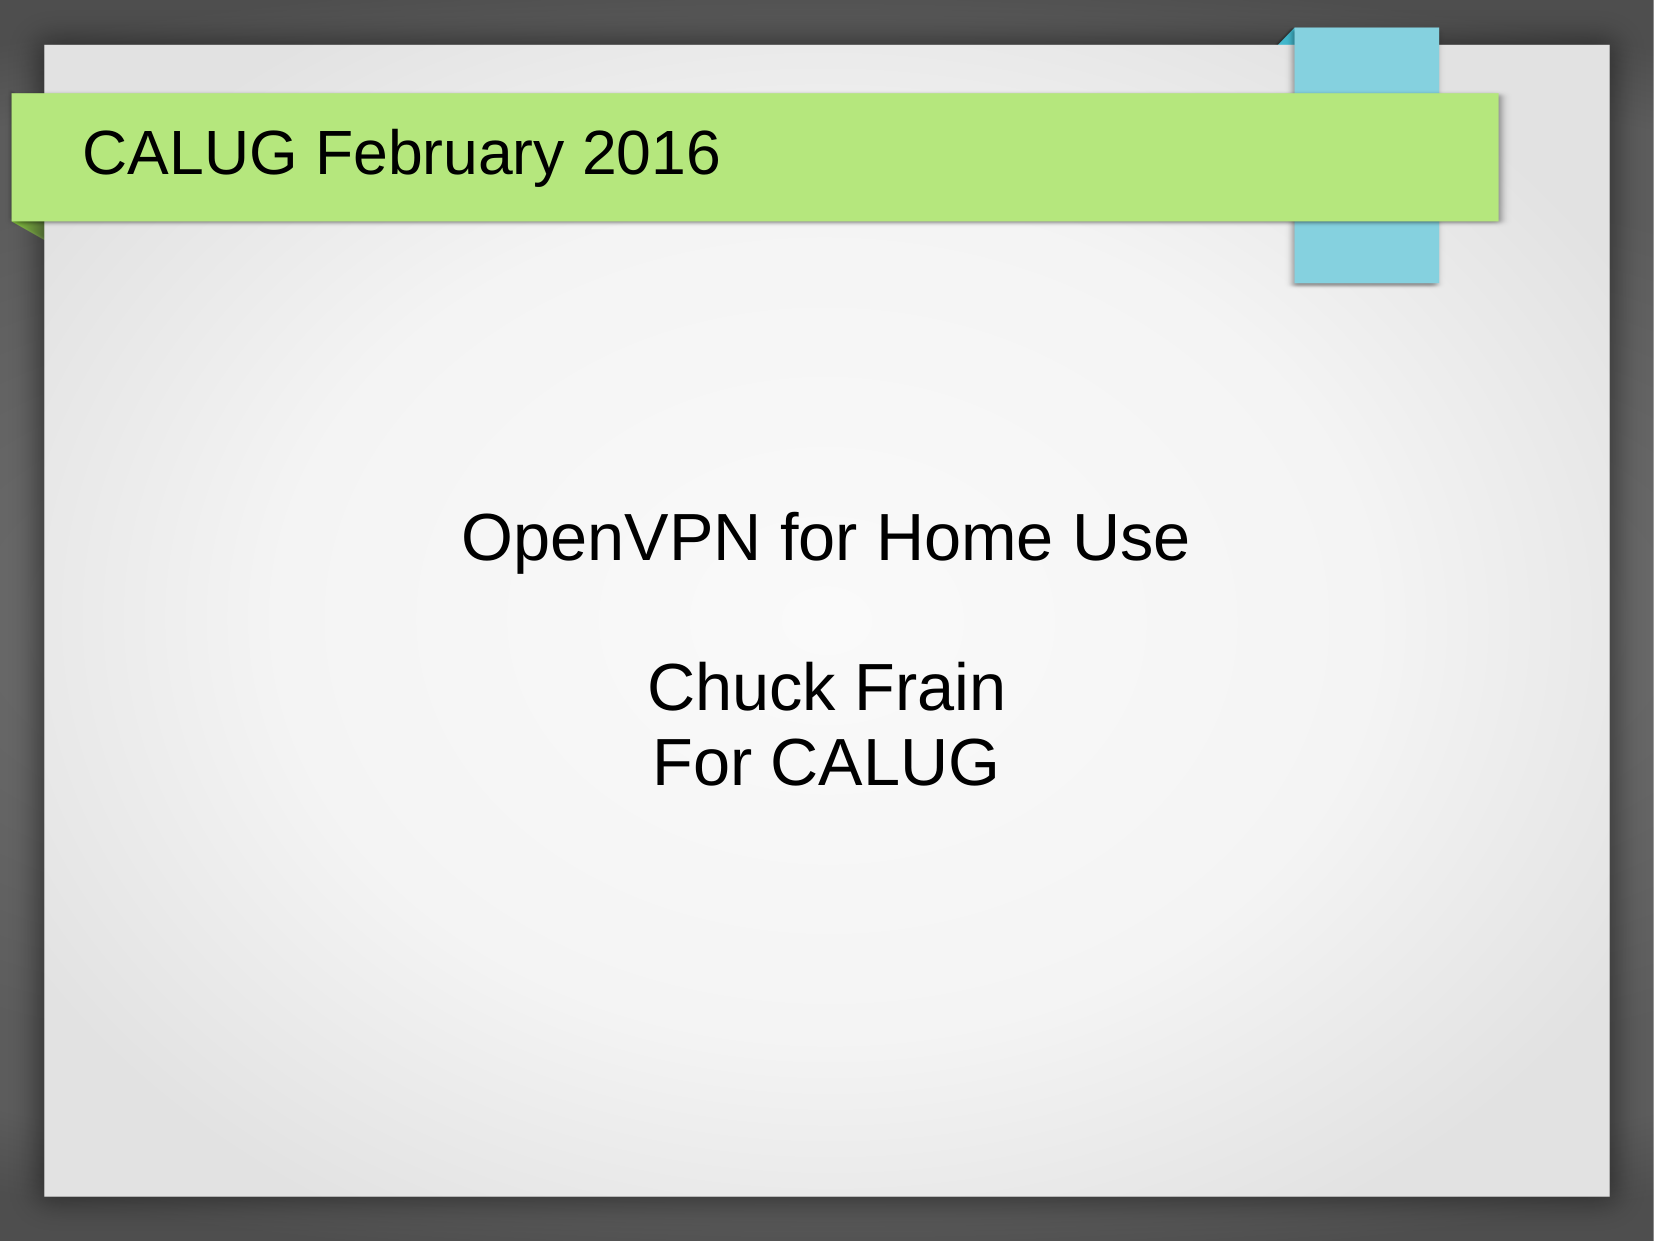

# CALUG February 2016
OpenVPN for Home Use
Chuck Frain
For CALUG